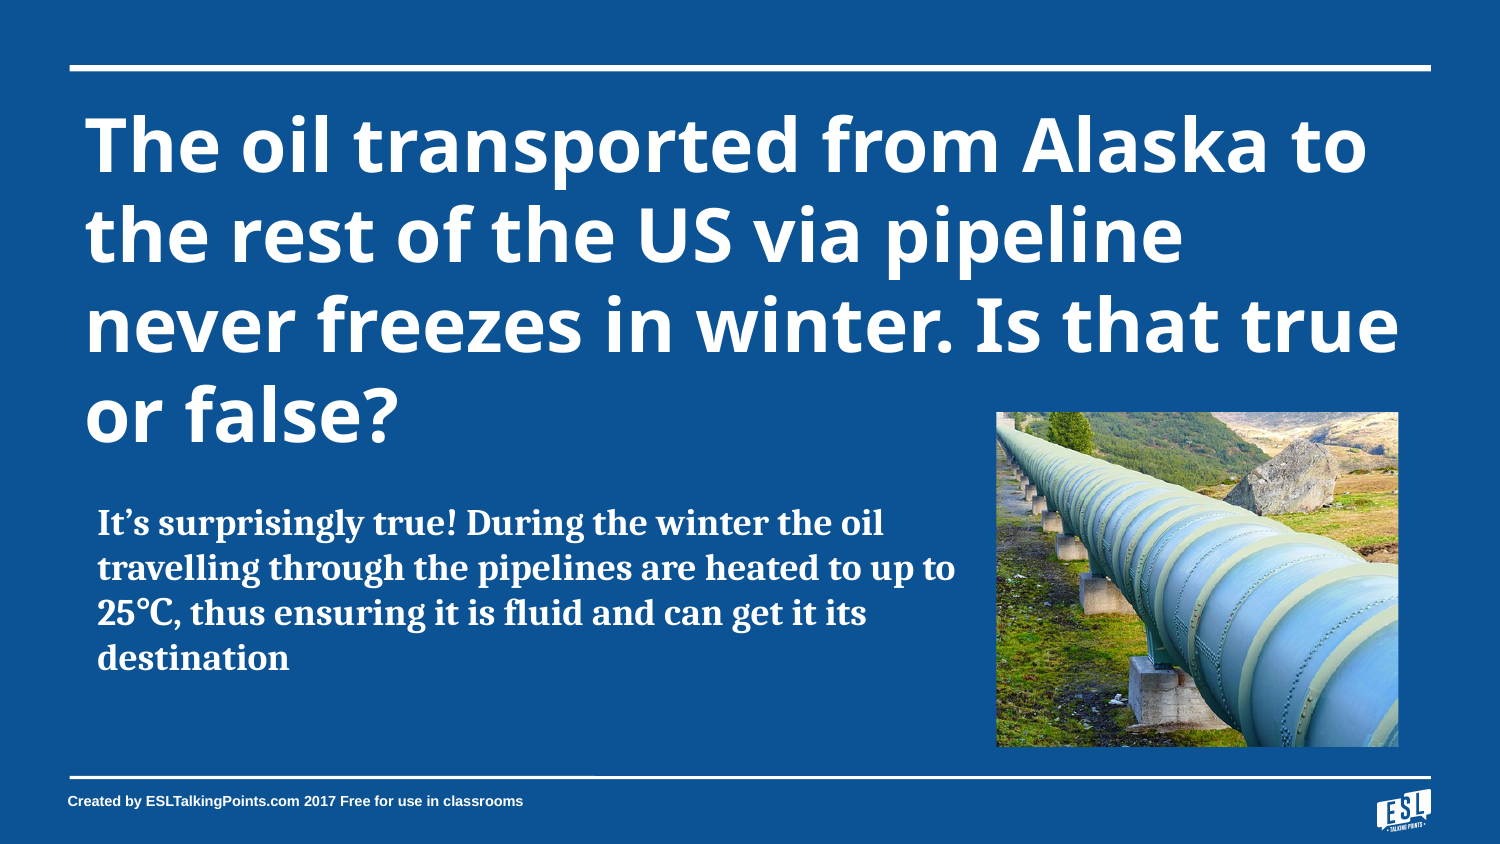

# The oil transported from Alaska to the rest of the US via pipeline never freezes in winter. Is that true or false?
It’s surprisingly true! During the winter the oil travelling through the pipelines are heated to up to 25℃, thus ensuring it is fluid and can get it its destination
Created by ESLTalkingPoints.com 2017 Free for use in classrooms